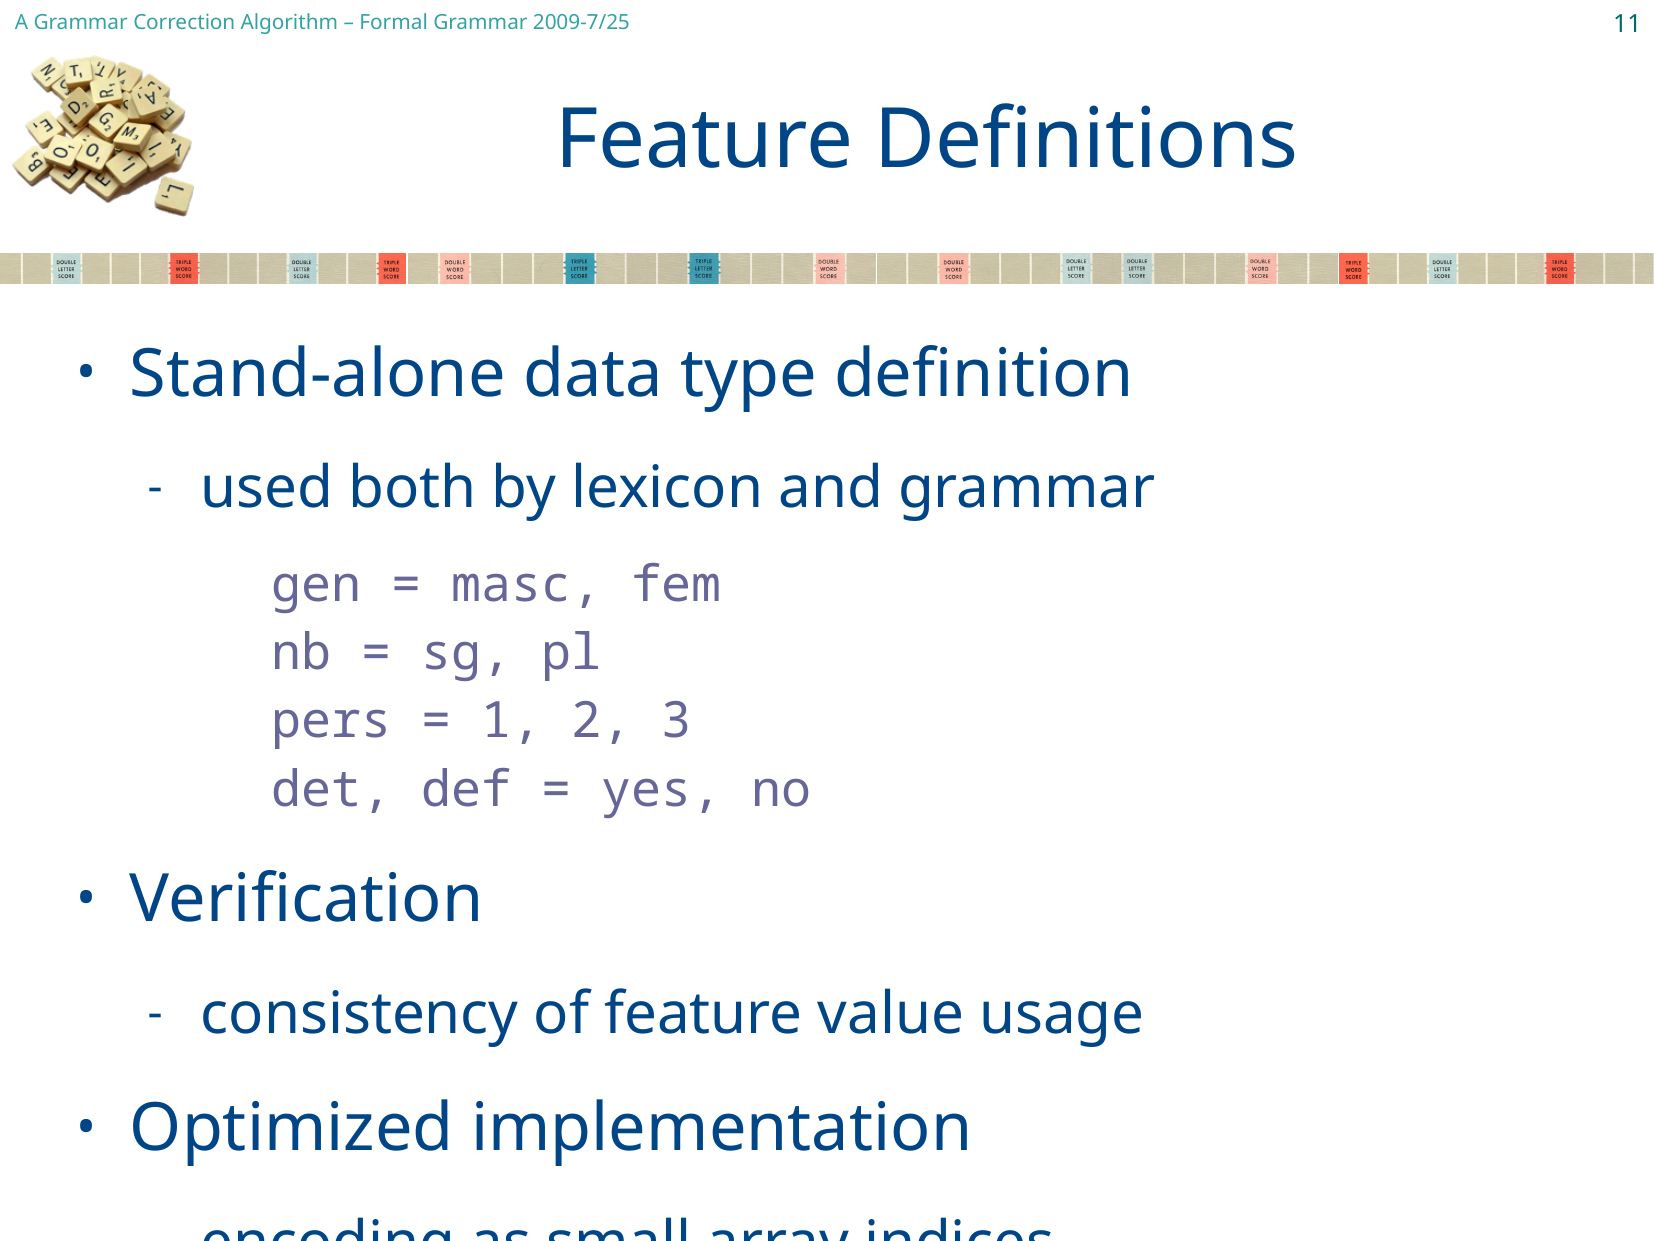

11
# Feature Definitions
Stand-alone data type definition
used both by lexicon and grammar
gen = masc, fem
nb = sg, pl
pers = 1, 2, 3
det, def = yes, no
Verification
consistency of feature value usage
Optimized implementation
encoding as small array indices